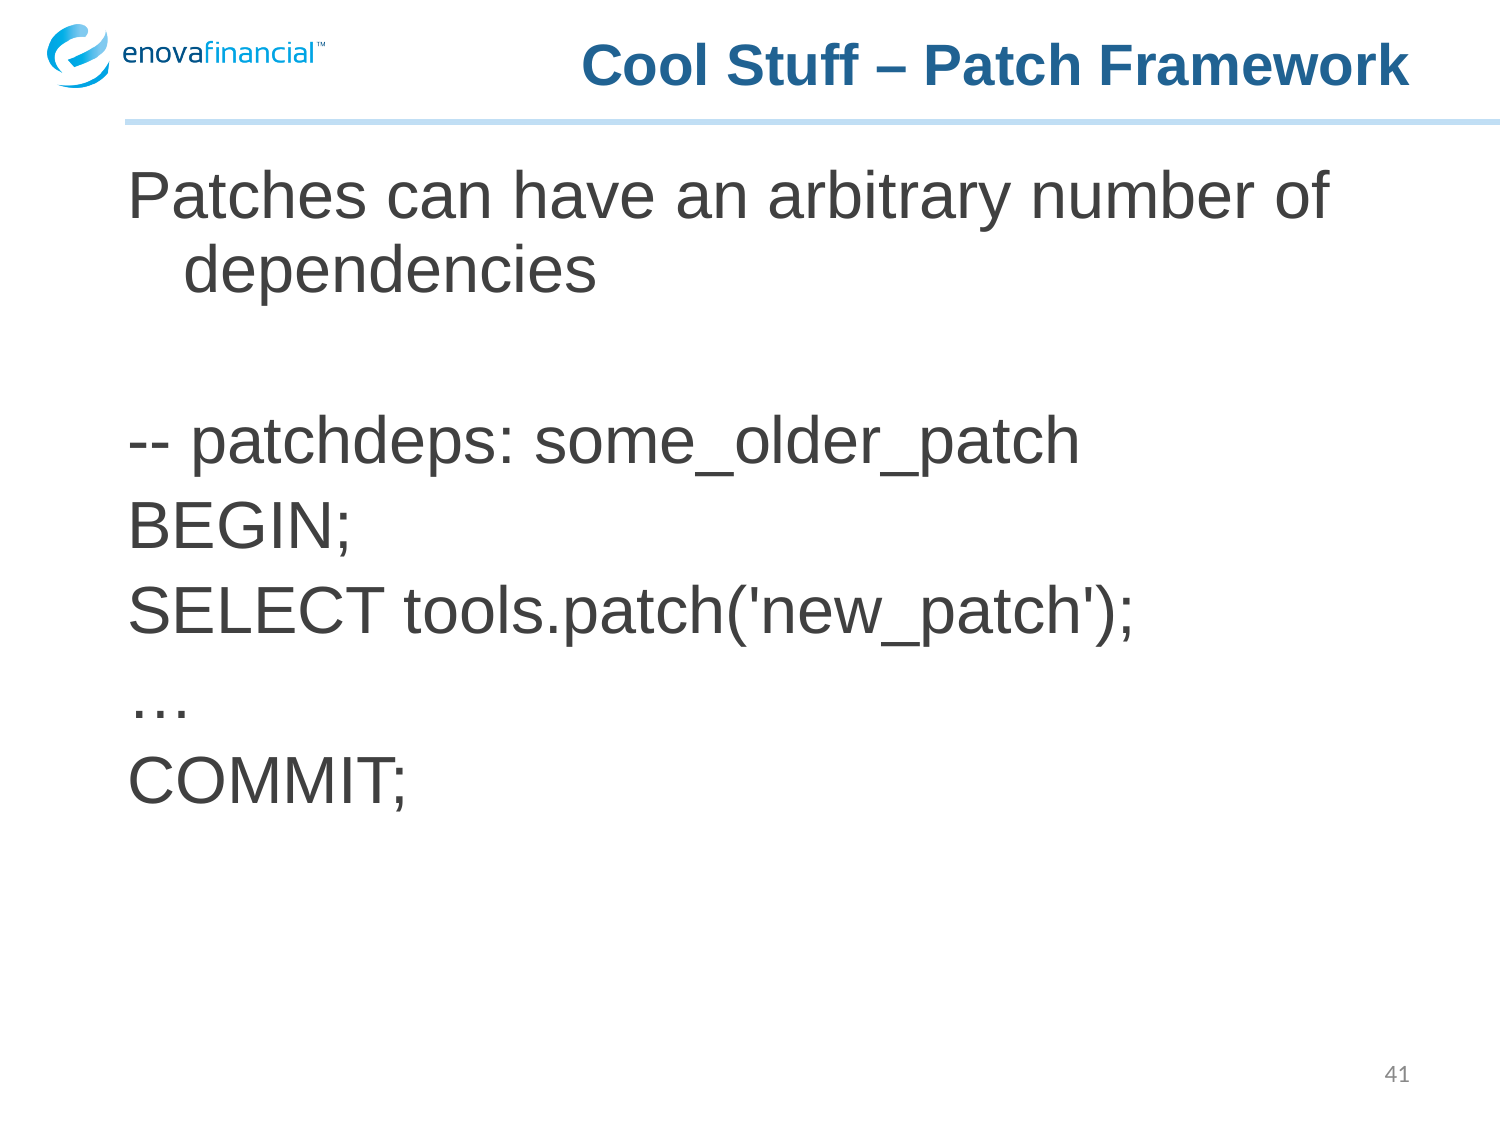

Cool Stuff – Patch Framework
# Patches can have an arbitrary number of dependencies
-- patchdeps: some_older_patch
BEGIN;
SELECT tools.patch('new_patch');
…
COMMIT;